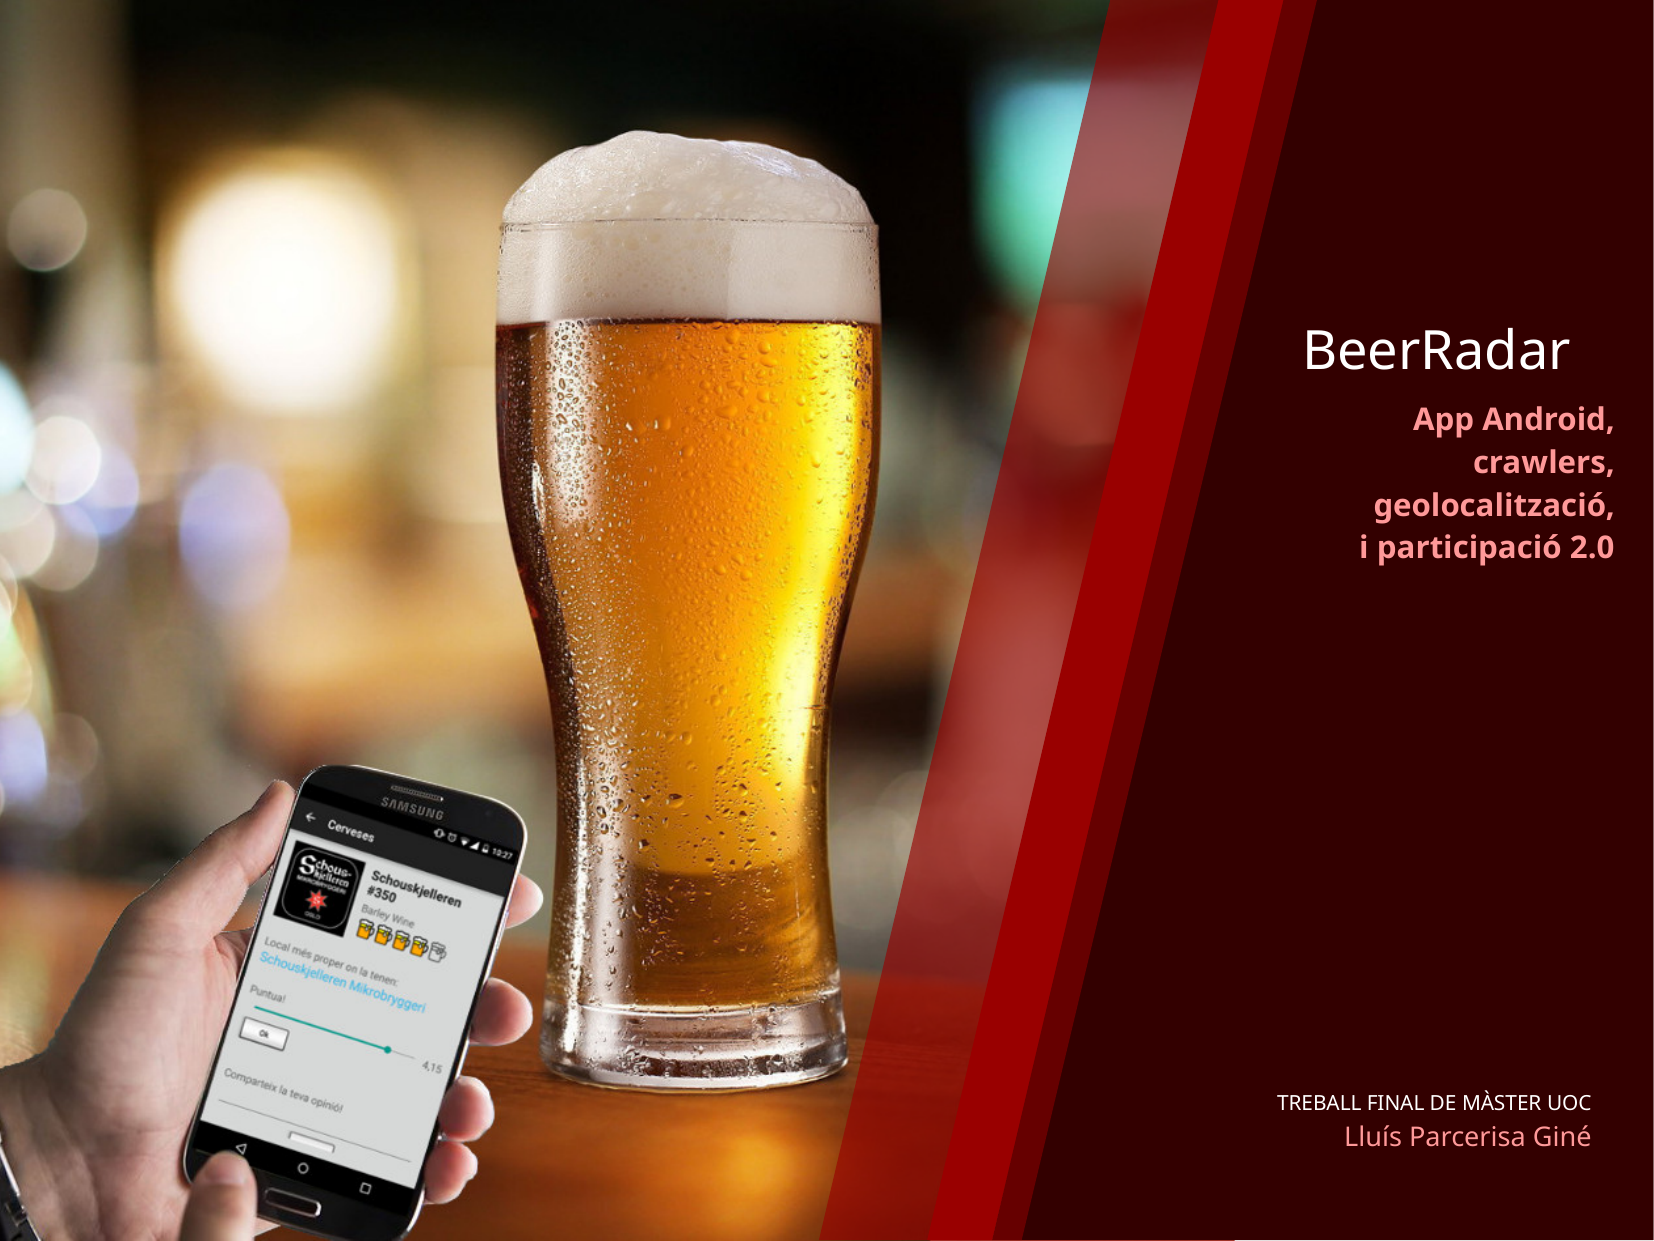

BeerRadar
App Android, crawlers, geolocalització,
 i participació 2.0
TREBALL FINAL DE MÀSTER UOC
Lluís Parcerisa Giné